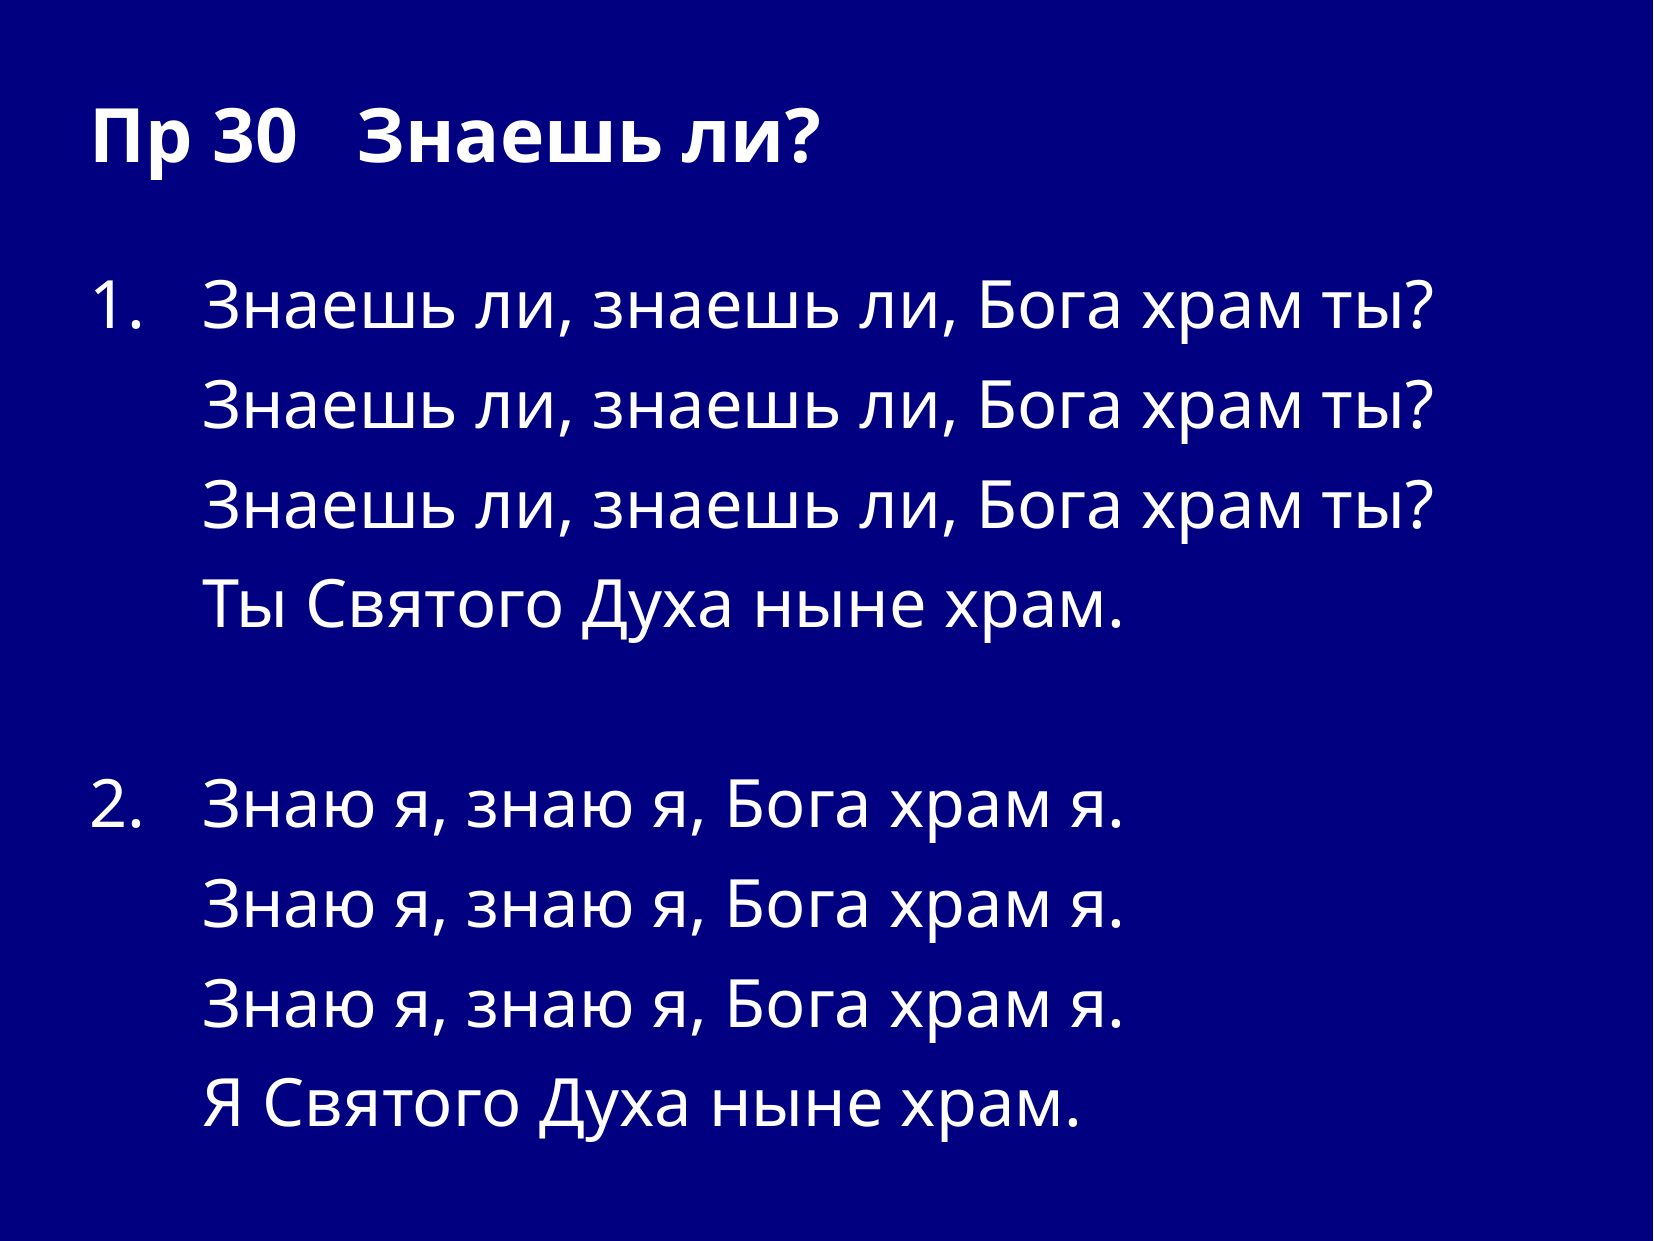

Пр 30 Знаешь ли?
1.	Знаешь ли, знаешь ли, Бога храм ты?
	Знаешь ли, знаешь ли, Бога храм ты?
	Знаешь ли, знаешь ли, Бога храм ты?
	Ты Святого Духа ныне храм.
2.	Знаю я, знаю я, Бога храм я.
	Знаю я, знаю я, Бога храм я.
	Знаю я, знаю я, Бога храм я.
	Я Святого Духа ныне храм.